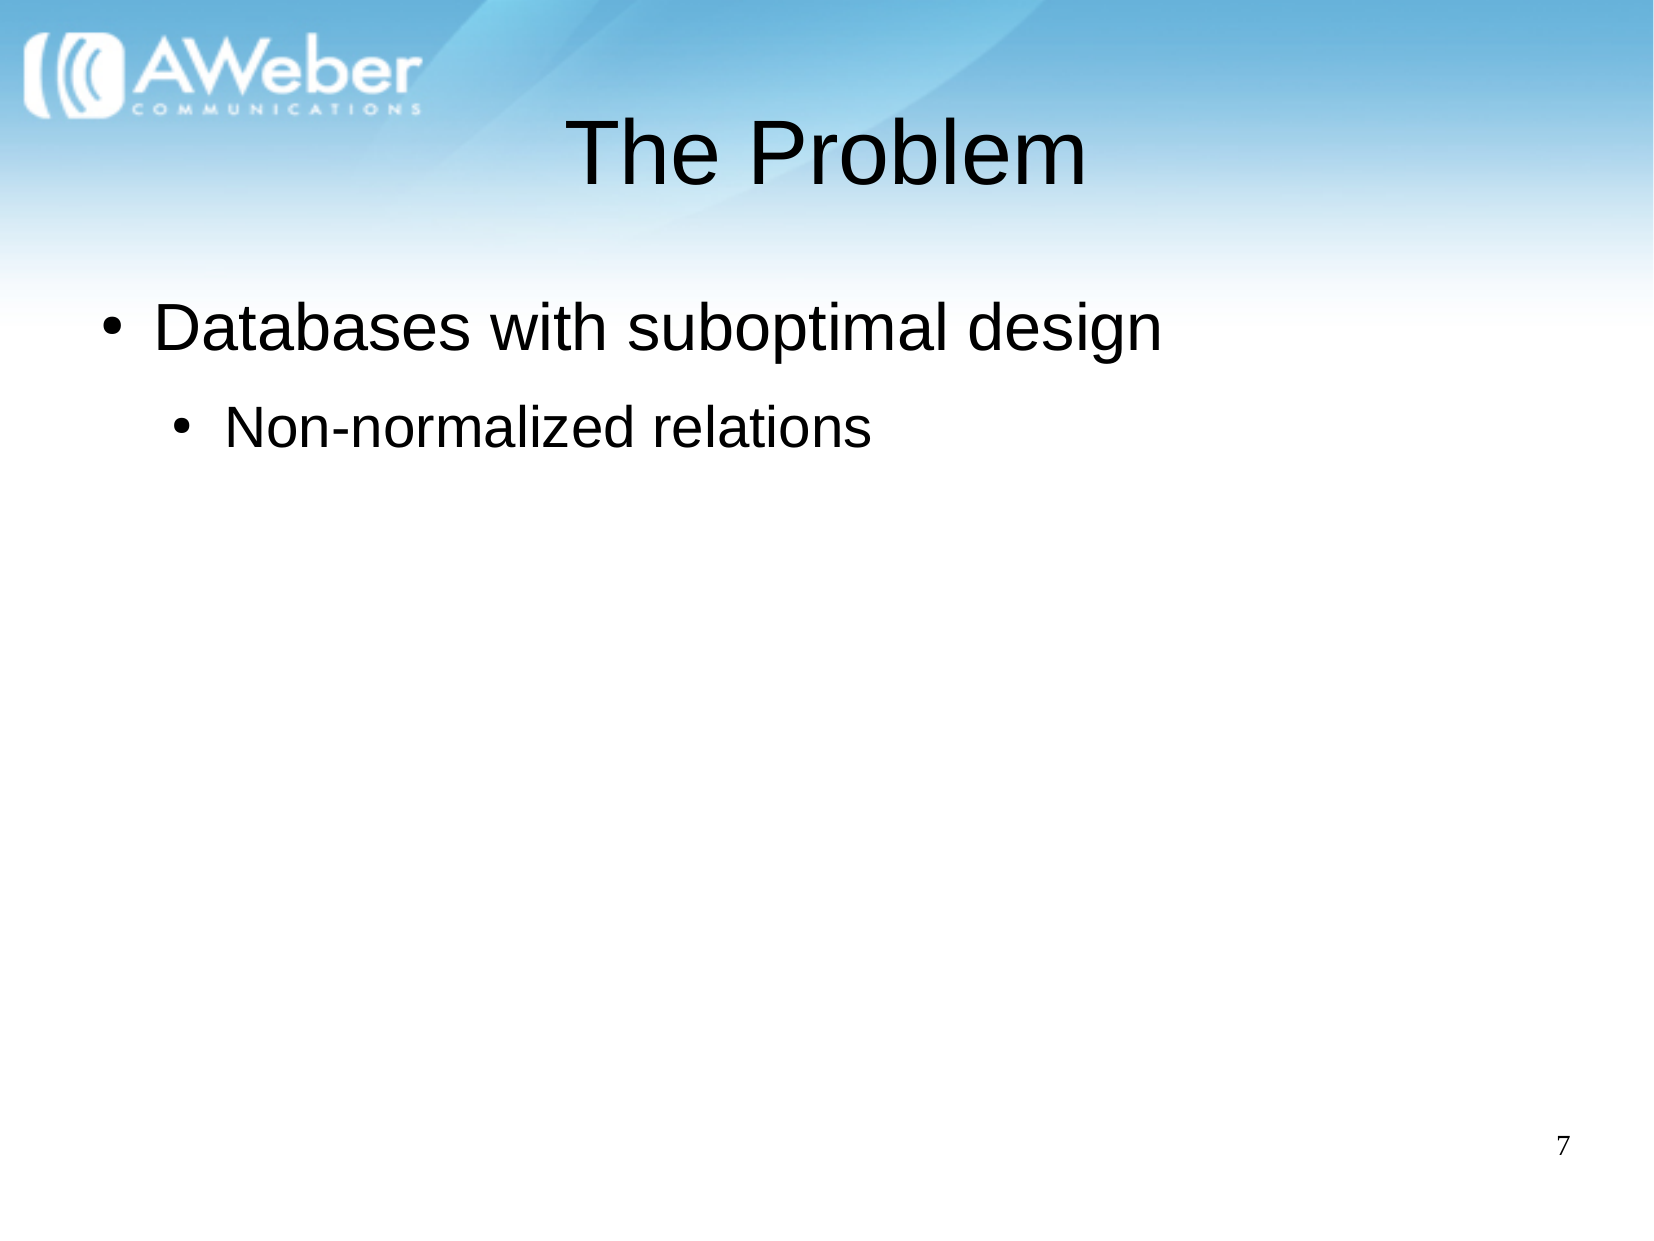

# The Problem
Databases with suboptimal design
Non-normalized relations
7